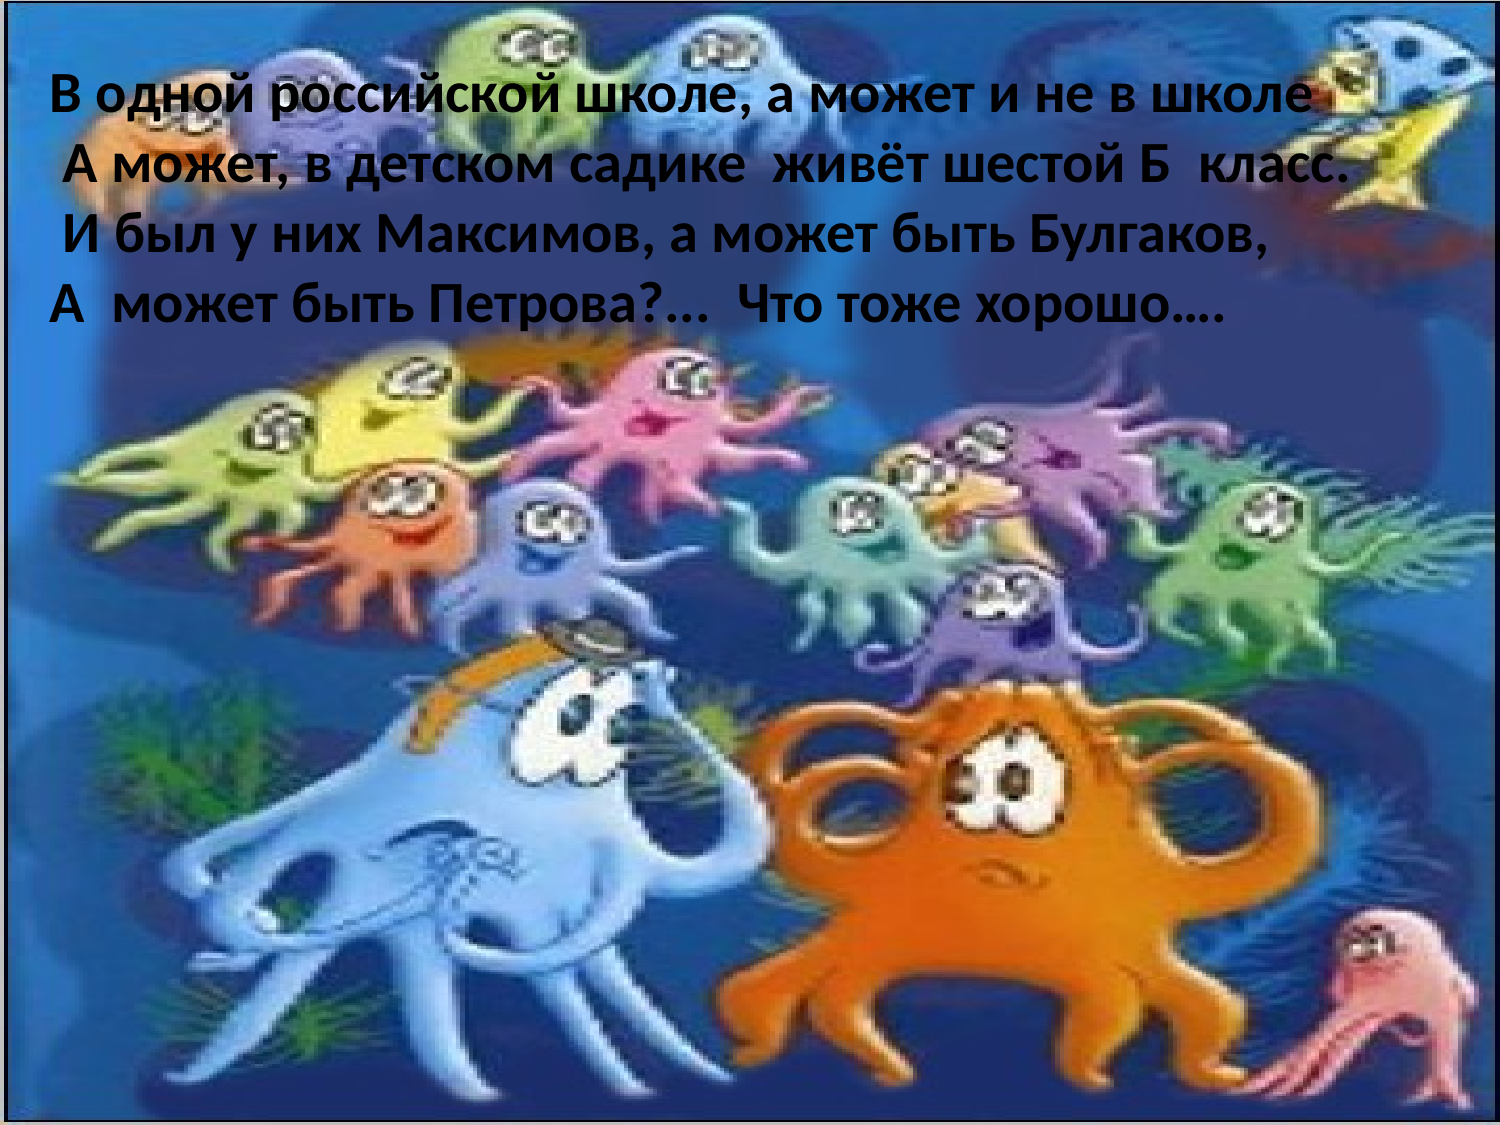

#
В одной российской школе, а может и не в школе
 А может, в детском садике живёт шестой Б класс.
 И был у них Максимов, а может быть Булгаков,
А может быть Петрова?... Что тоже хорошо….